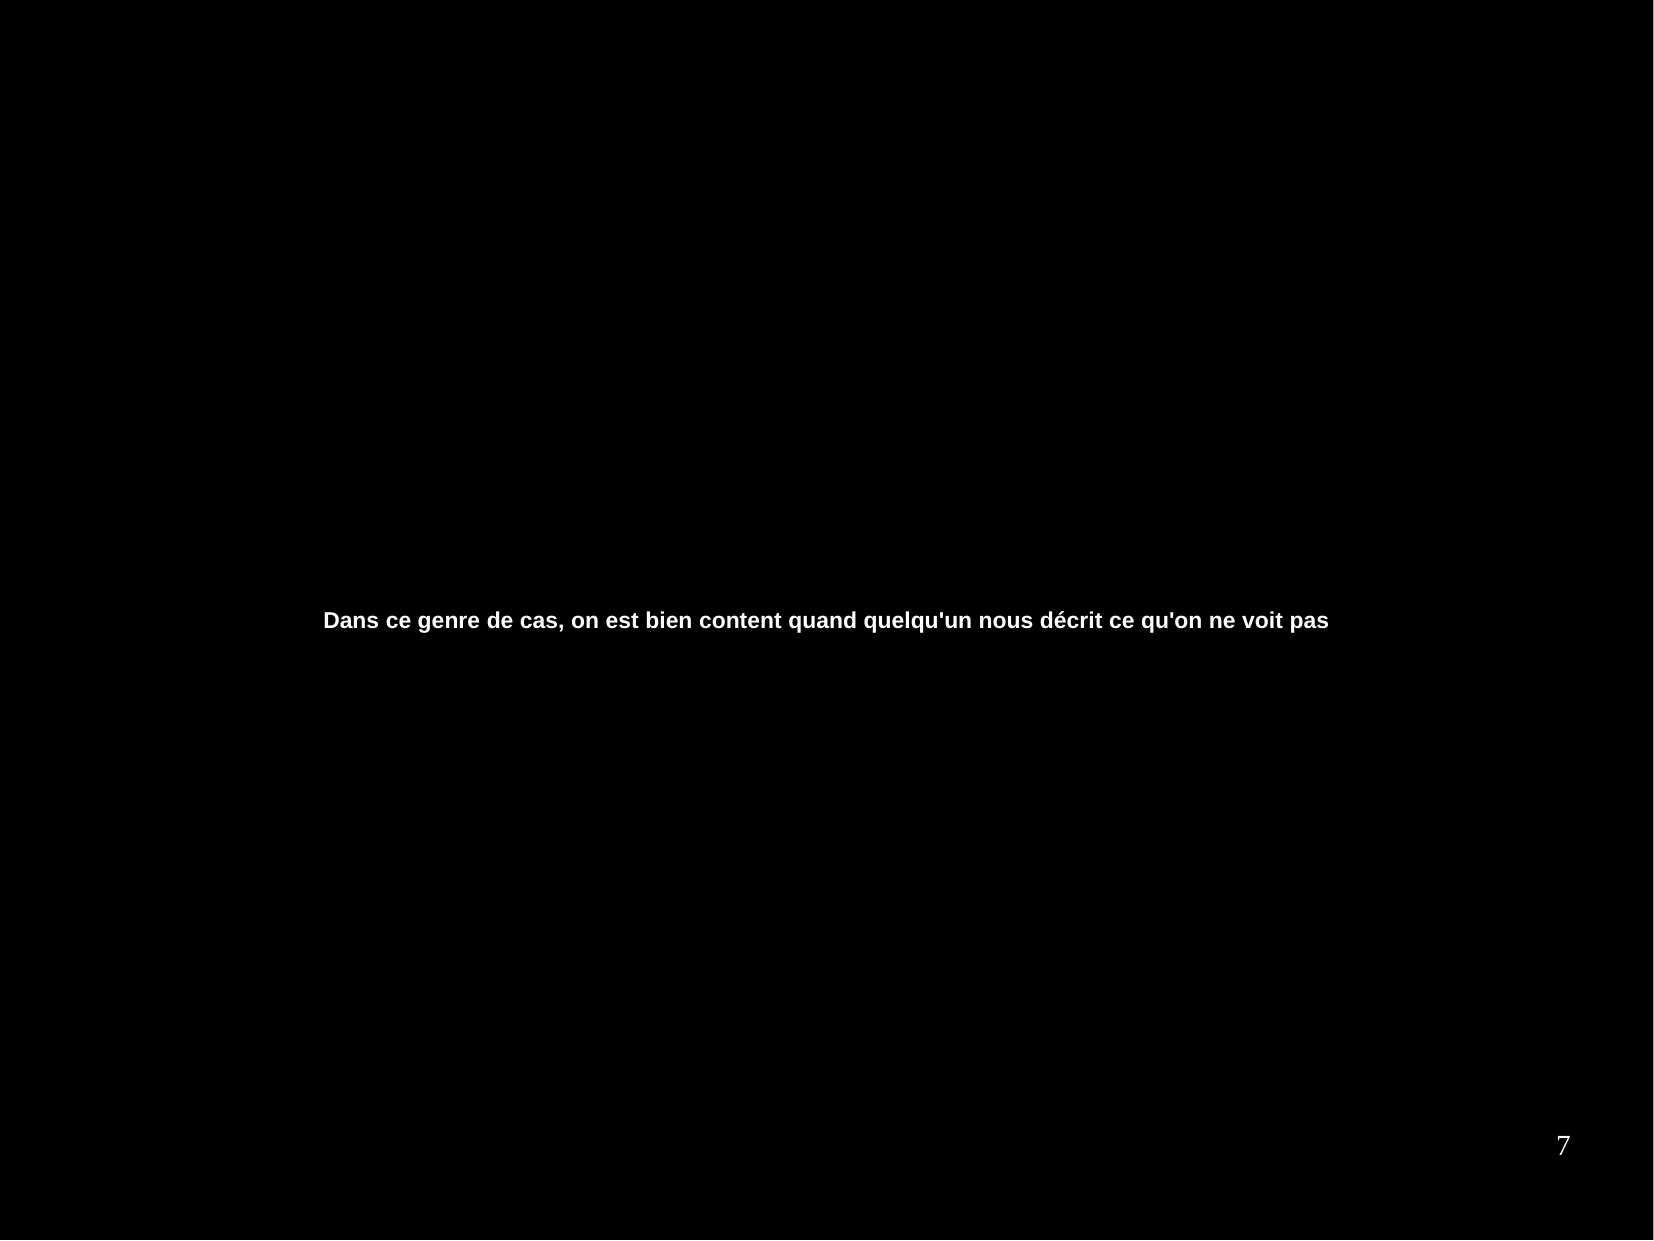

Dans ce genre de cas, on est bien content quand quelqu'un nous décrit ce qu'on ne voit pas
7